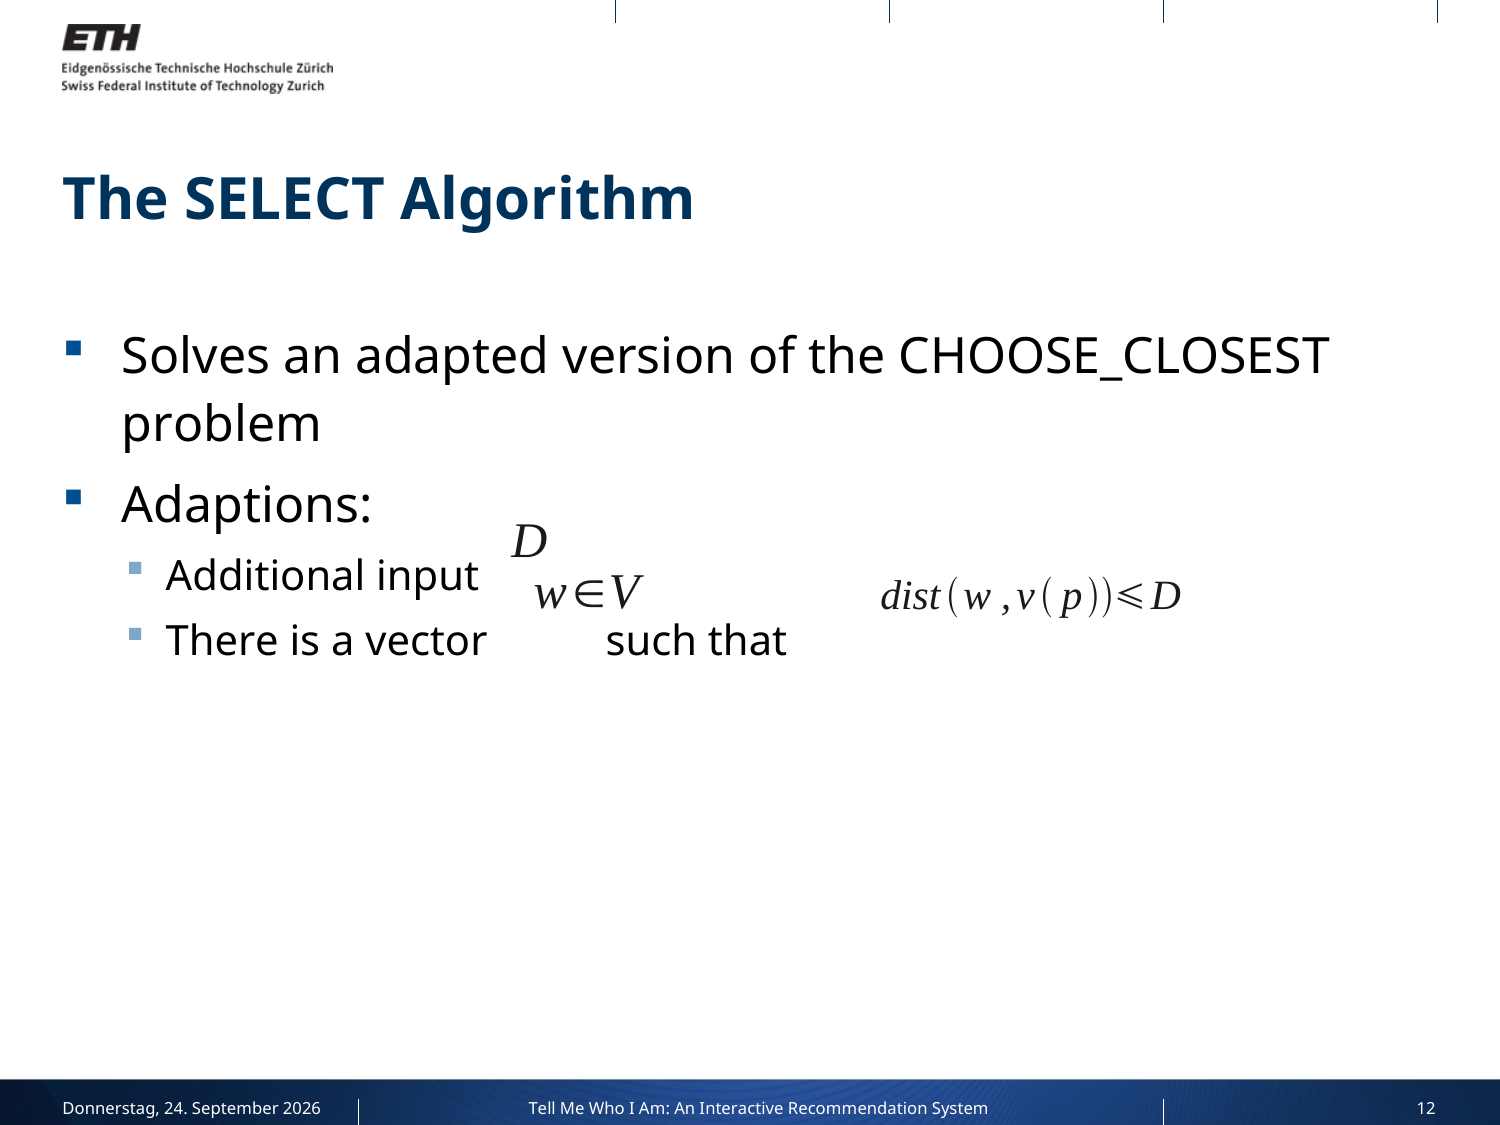

# The SELECT Algorithm
Solves an adapted version of the CHOOSE_CLOSEST problem
Adaptions:
Additional input
There is a vector such that
12